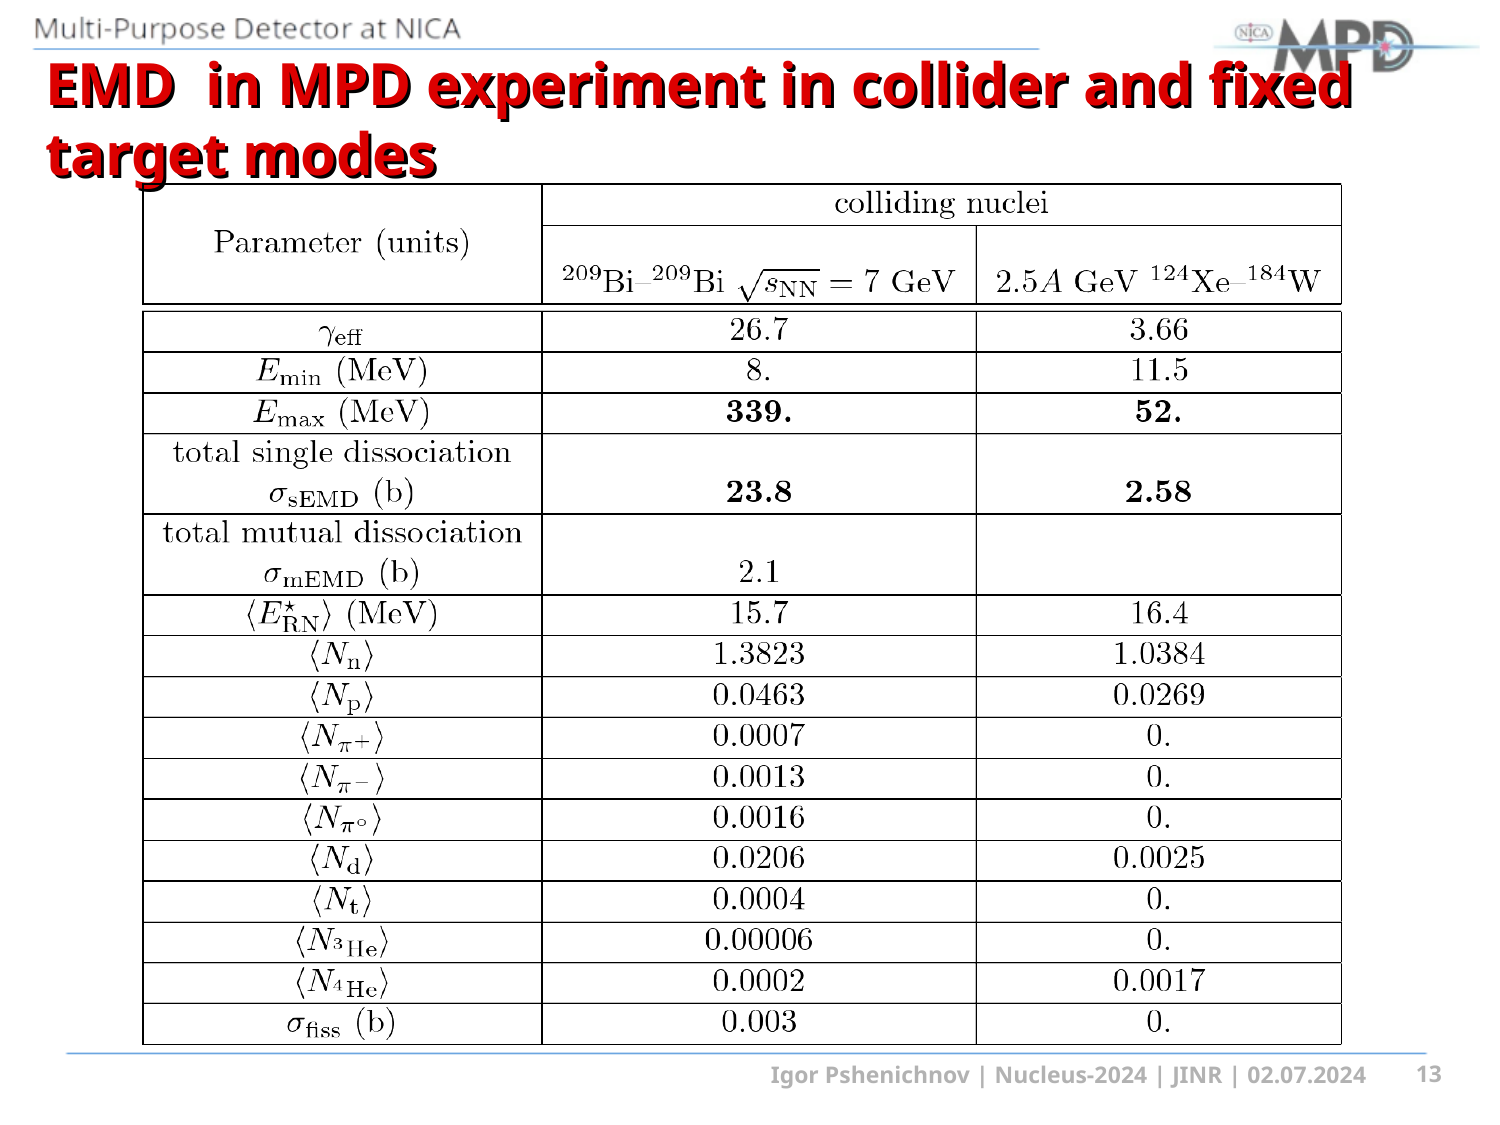

# EMD in MPD experiment in collider and fixed target modes
 Igor Pshenichnov | Nucleus-2024 | JINR | 02.07.2024